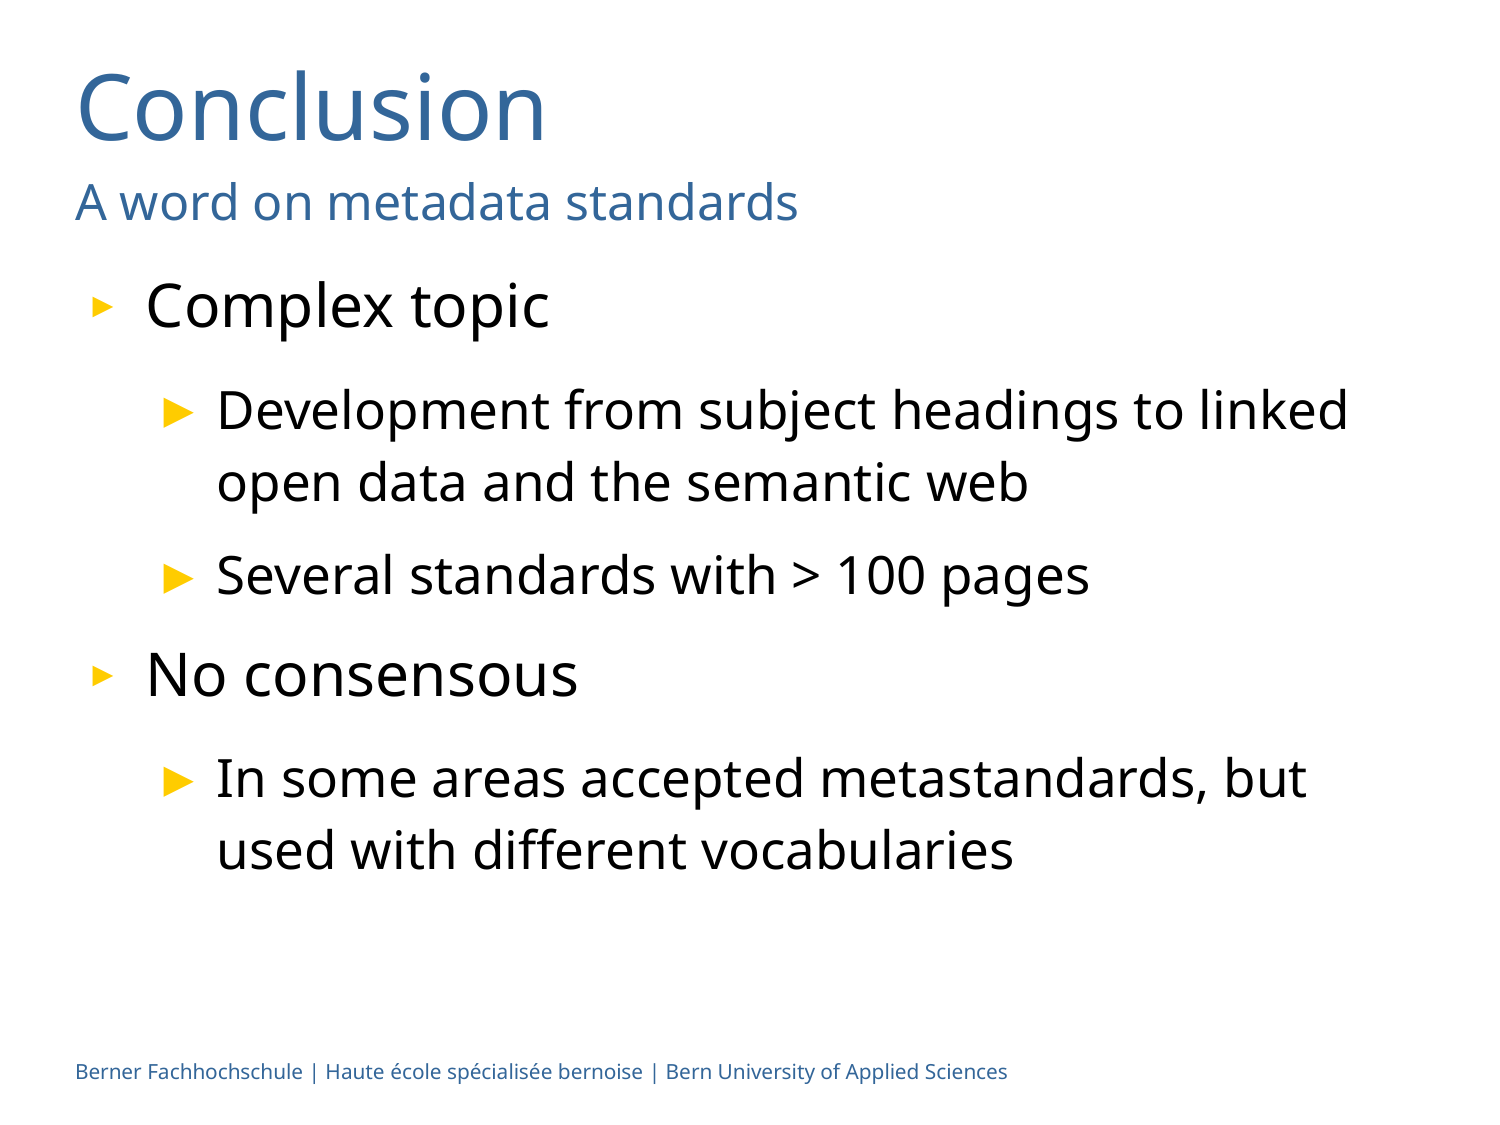

# Conclusion A word on metadata standards
Complex topic
Development from subject headings to linked open data and the semantic web
Several standards with > 100 pages
No consensous
In some areas accepted metastandards, but used with different vocabularies